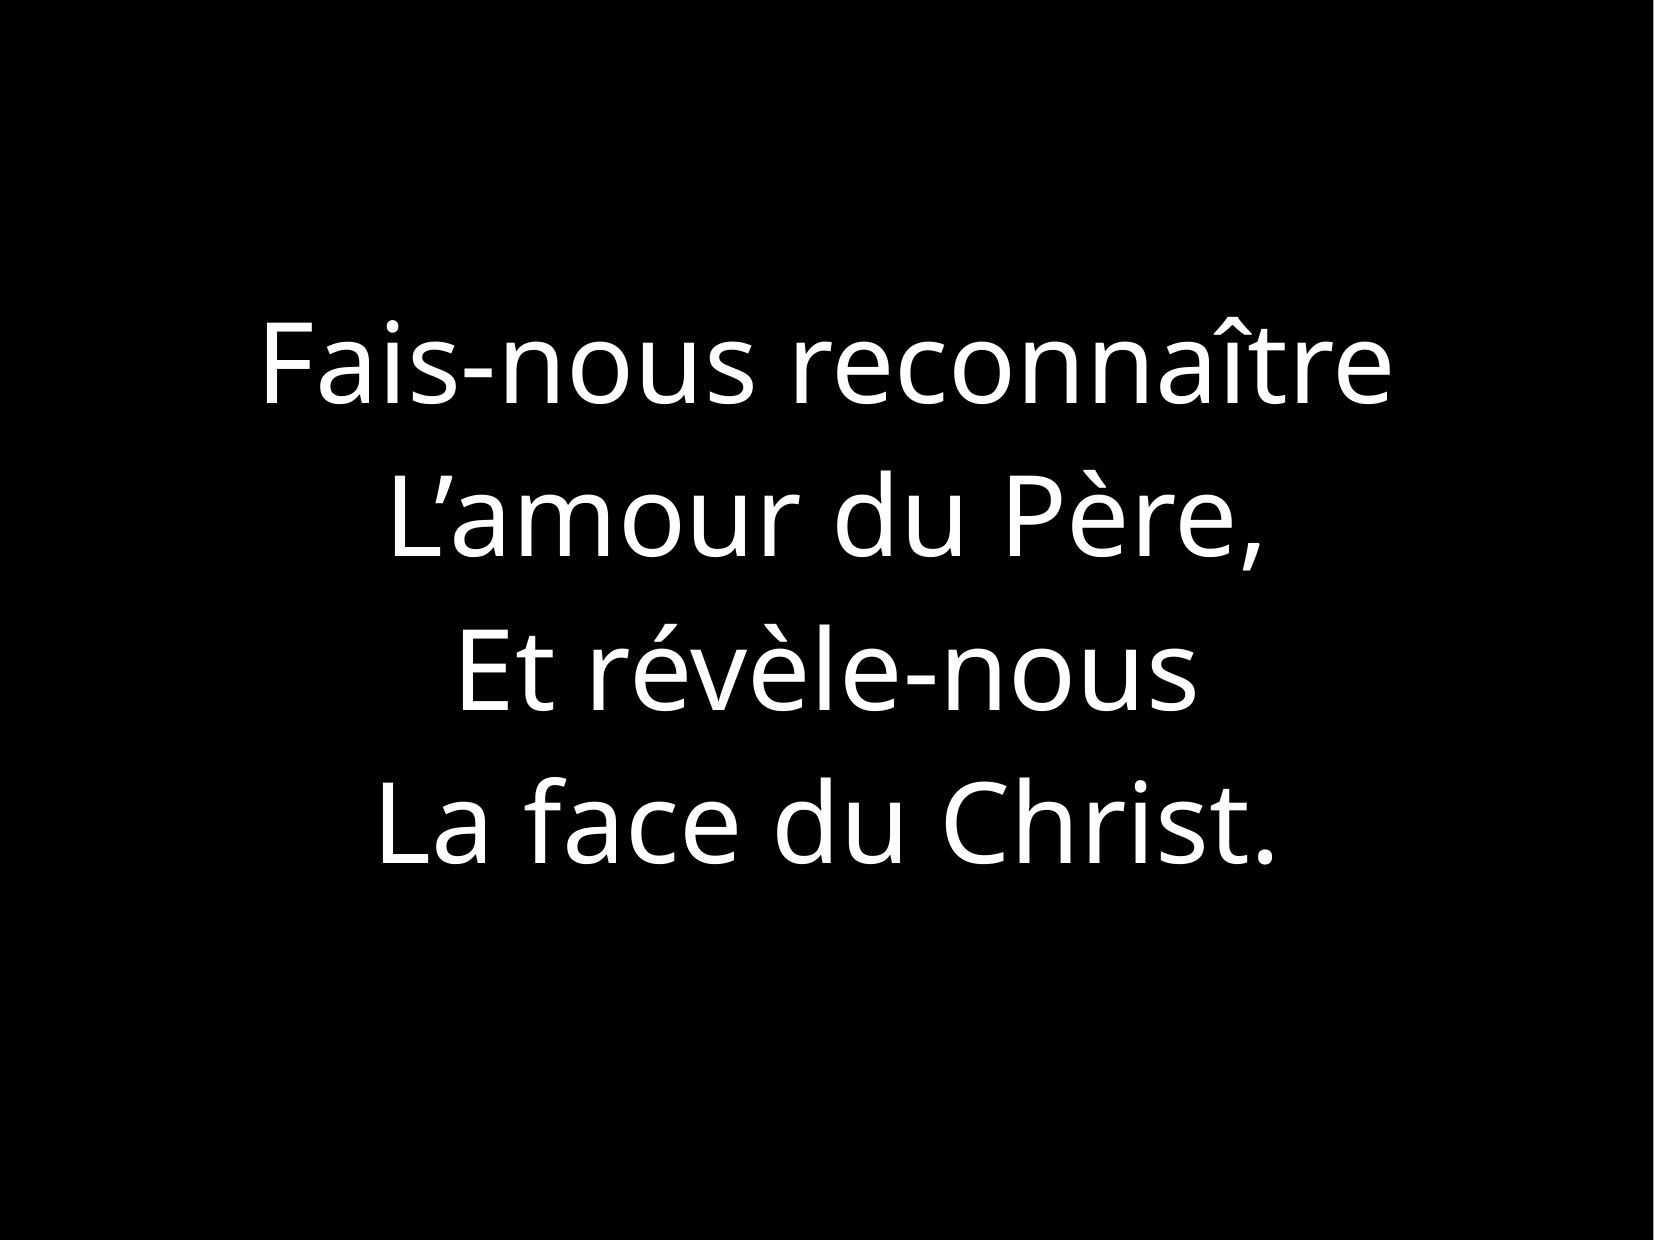

# Fais-nous reconnaître
L’amour du Père,
Et révèle-nous
La face du Christ.